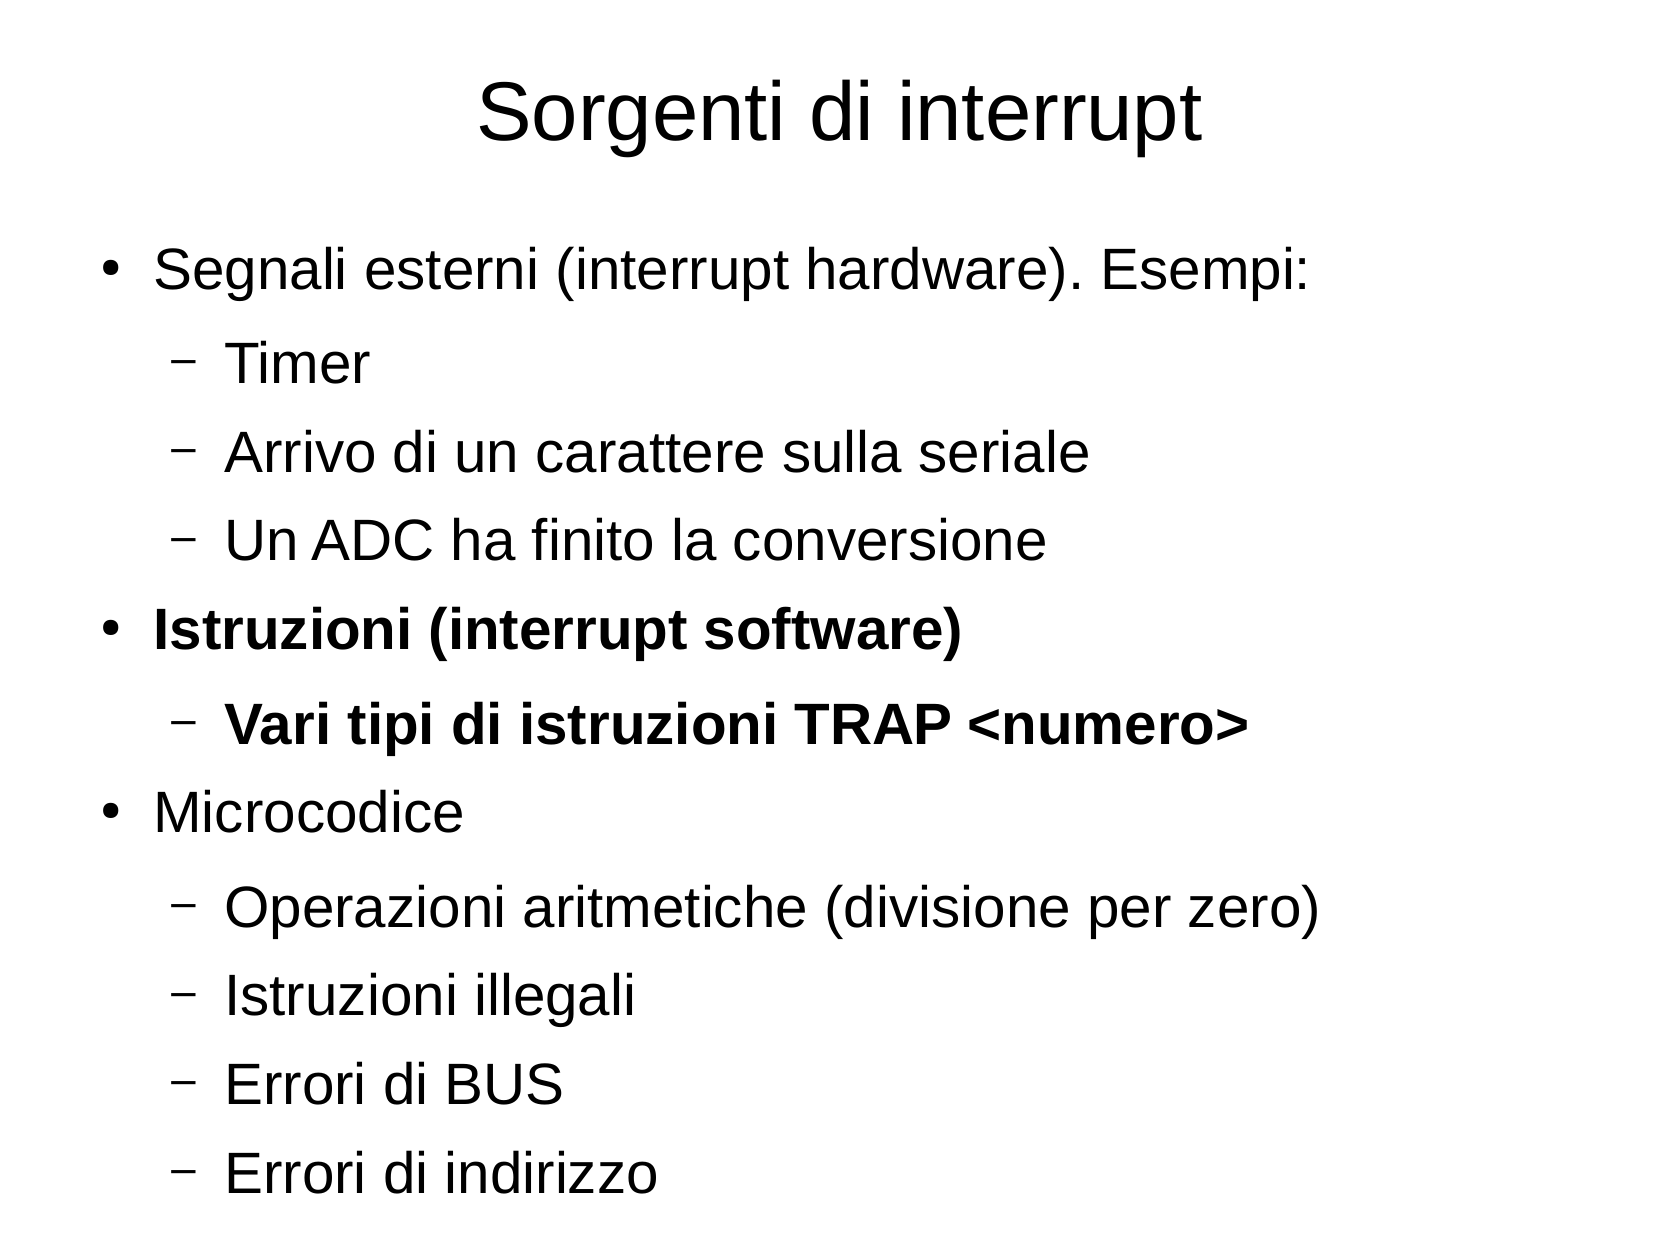

# Sorgenti di interrupt
Segnali esterni (interrupt hardware). Esempi:
Timer
Arrivo di un carattere sulla seriale
Un ADC ha finito la conversione
Istruzioni (interrupt software)
Vari tipi di istruzioni TRAP <numero>
Microcodice
Operazioni aritmetiche (divisione per zero)
Istruzioni illegali
Errori di BUS
Errori di indirizzo